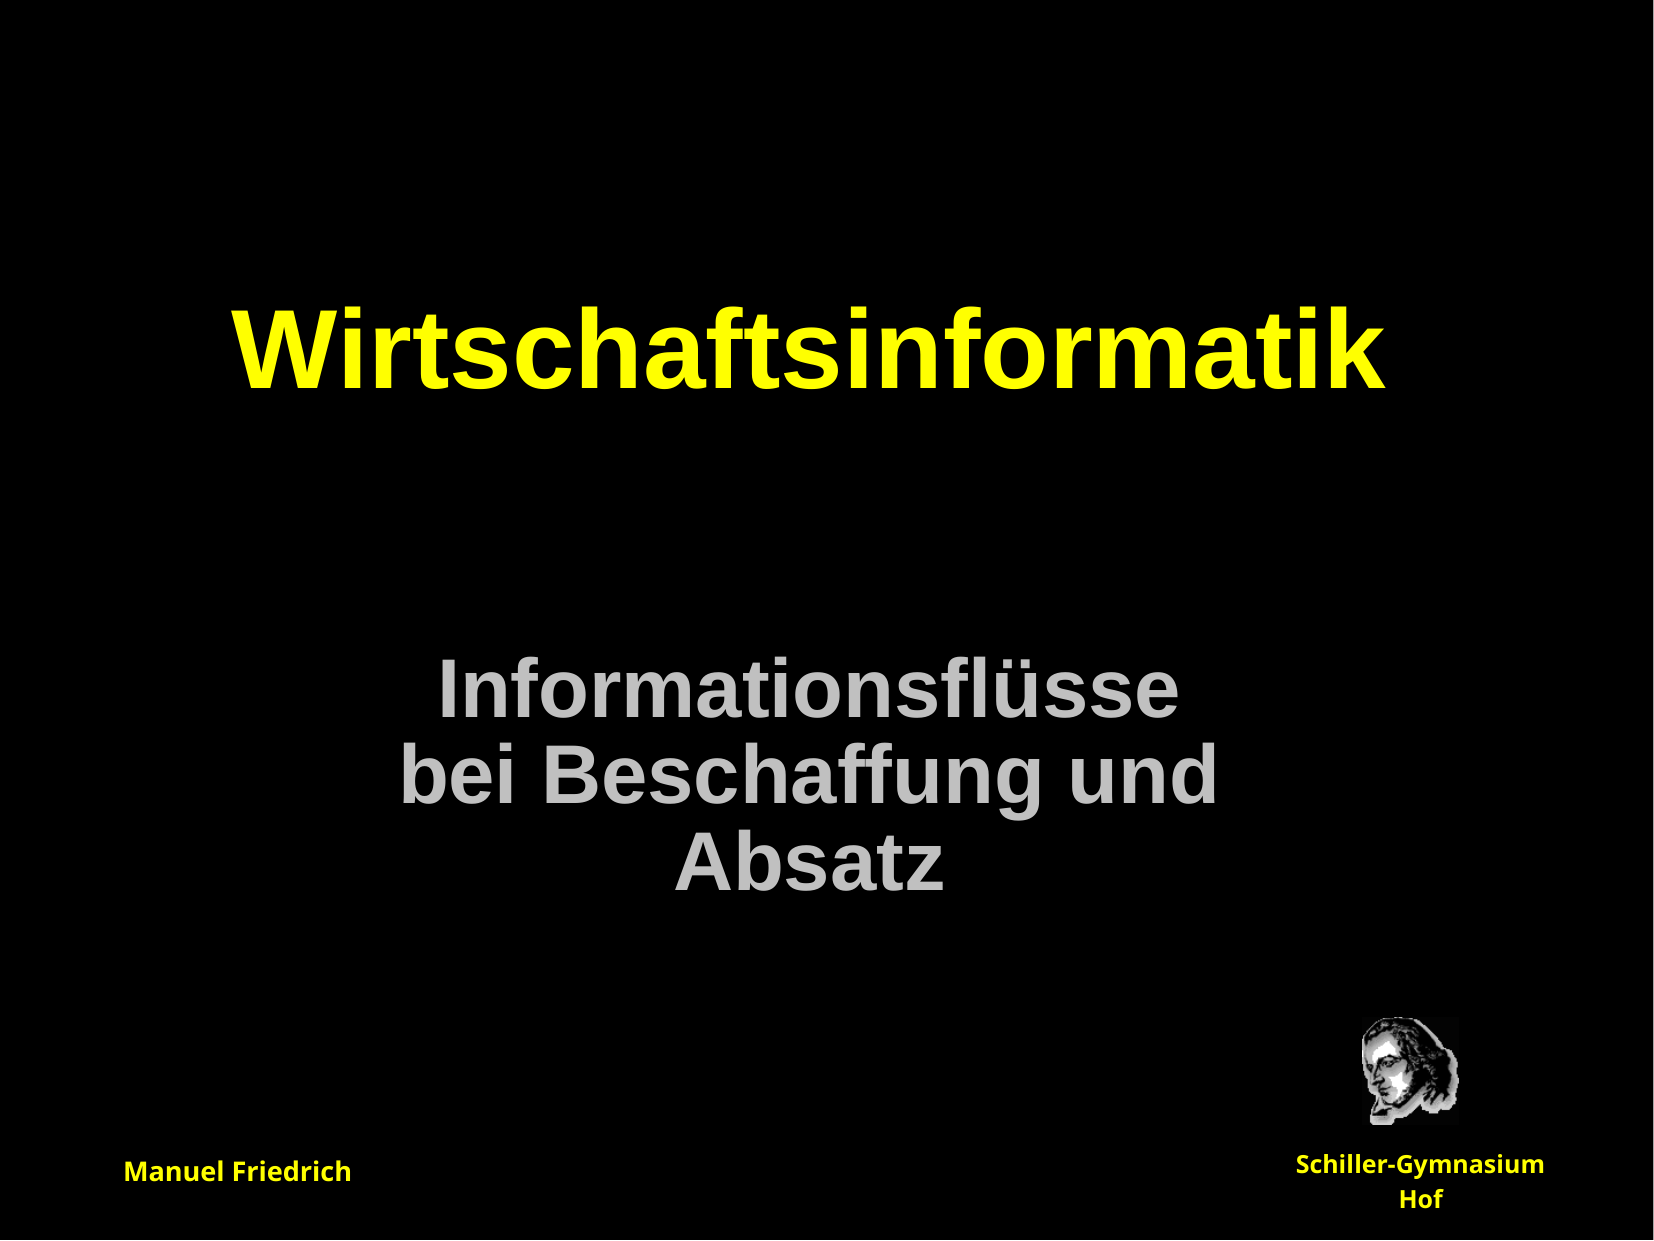

Wirtschaftsinformatik
Informationsflüsse
bei Beschaffung und
Absatz
Schiller-Gymnasium
Hof
Manuel Friedrich